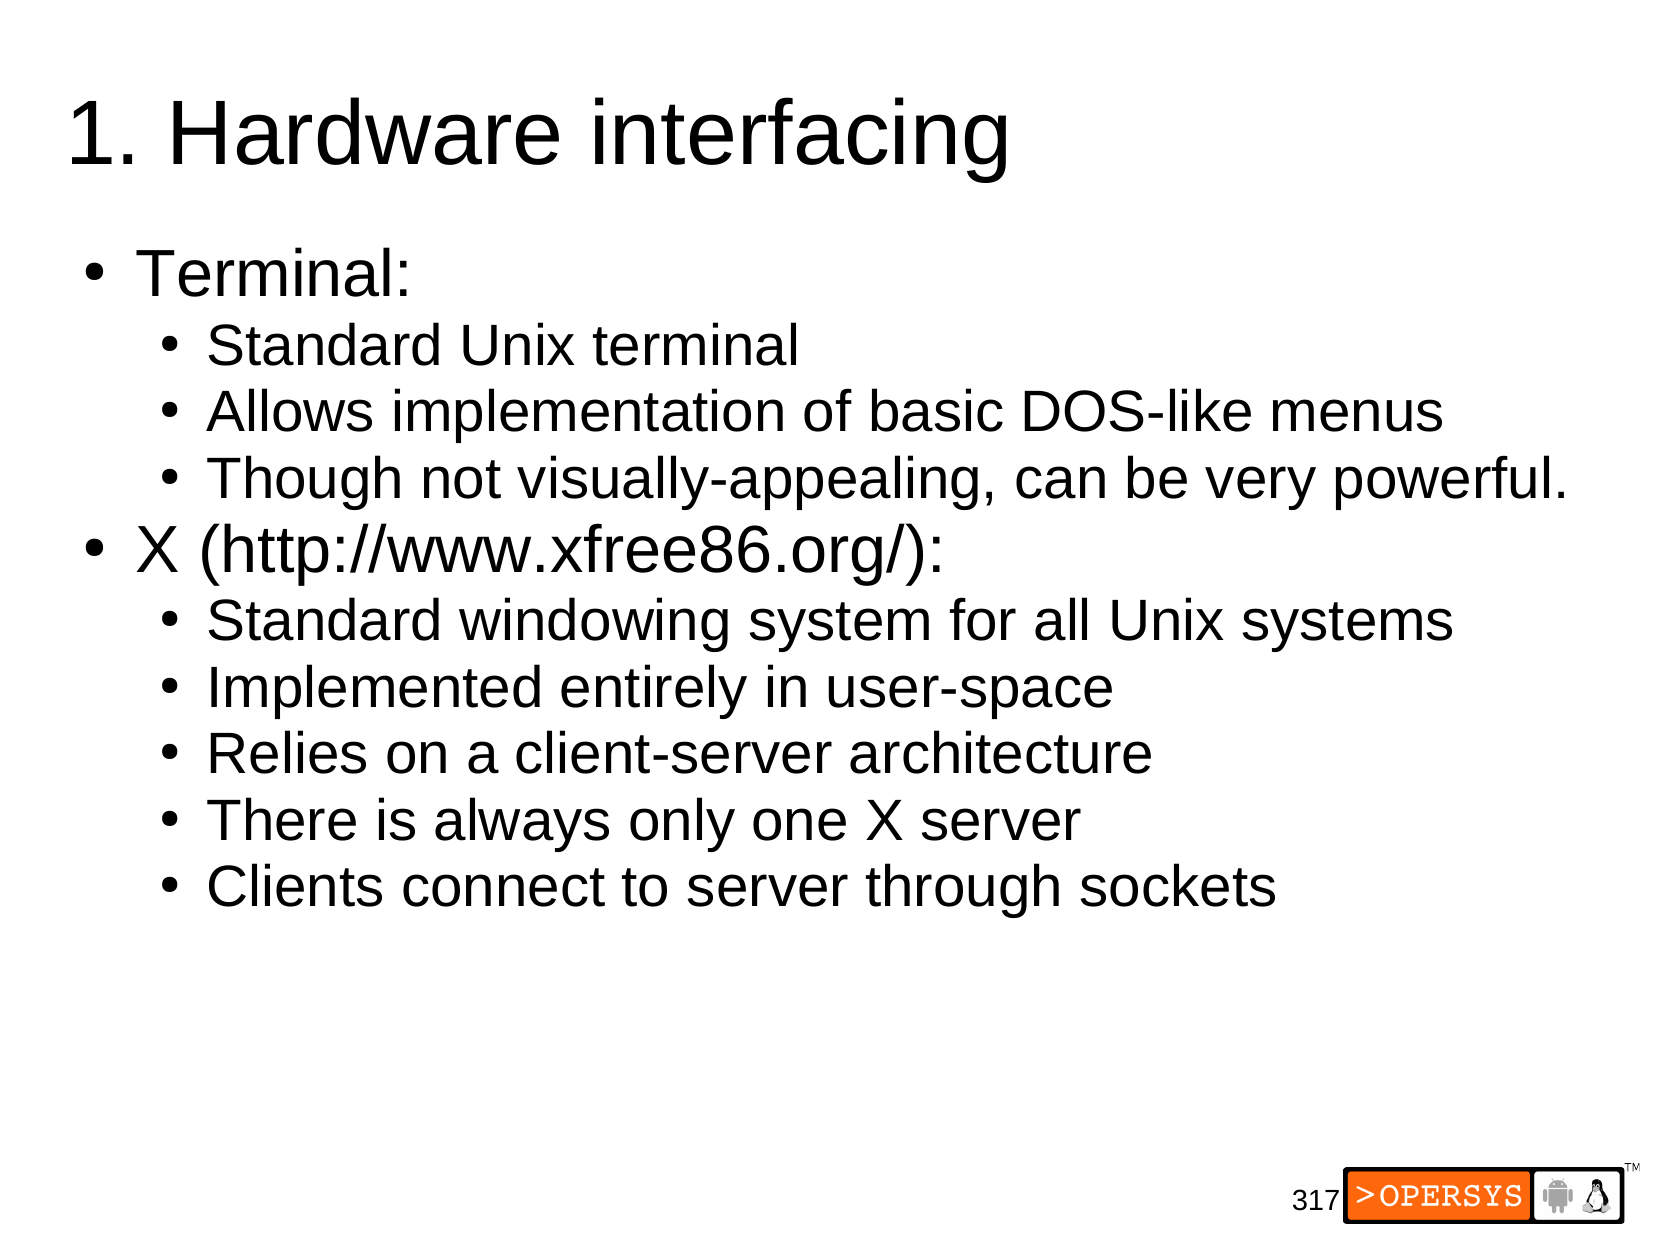

# 1. Hardware interfacing
Terminal:
Standard Unix terminal
Allows implementation of basic DOS-like menus
Though not visually-appealing, can be very powerful.
X (http://www.xfree86.org/):
Standard windowing system for all Unix systems
Implemented entirely in user-space
Relies on a client-server architecture
There is always only one X server
Clients connect to server through sockets